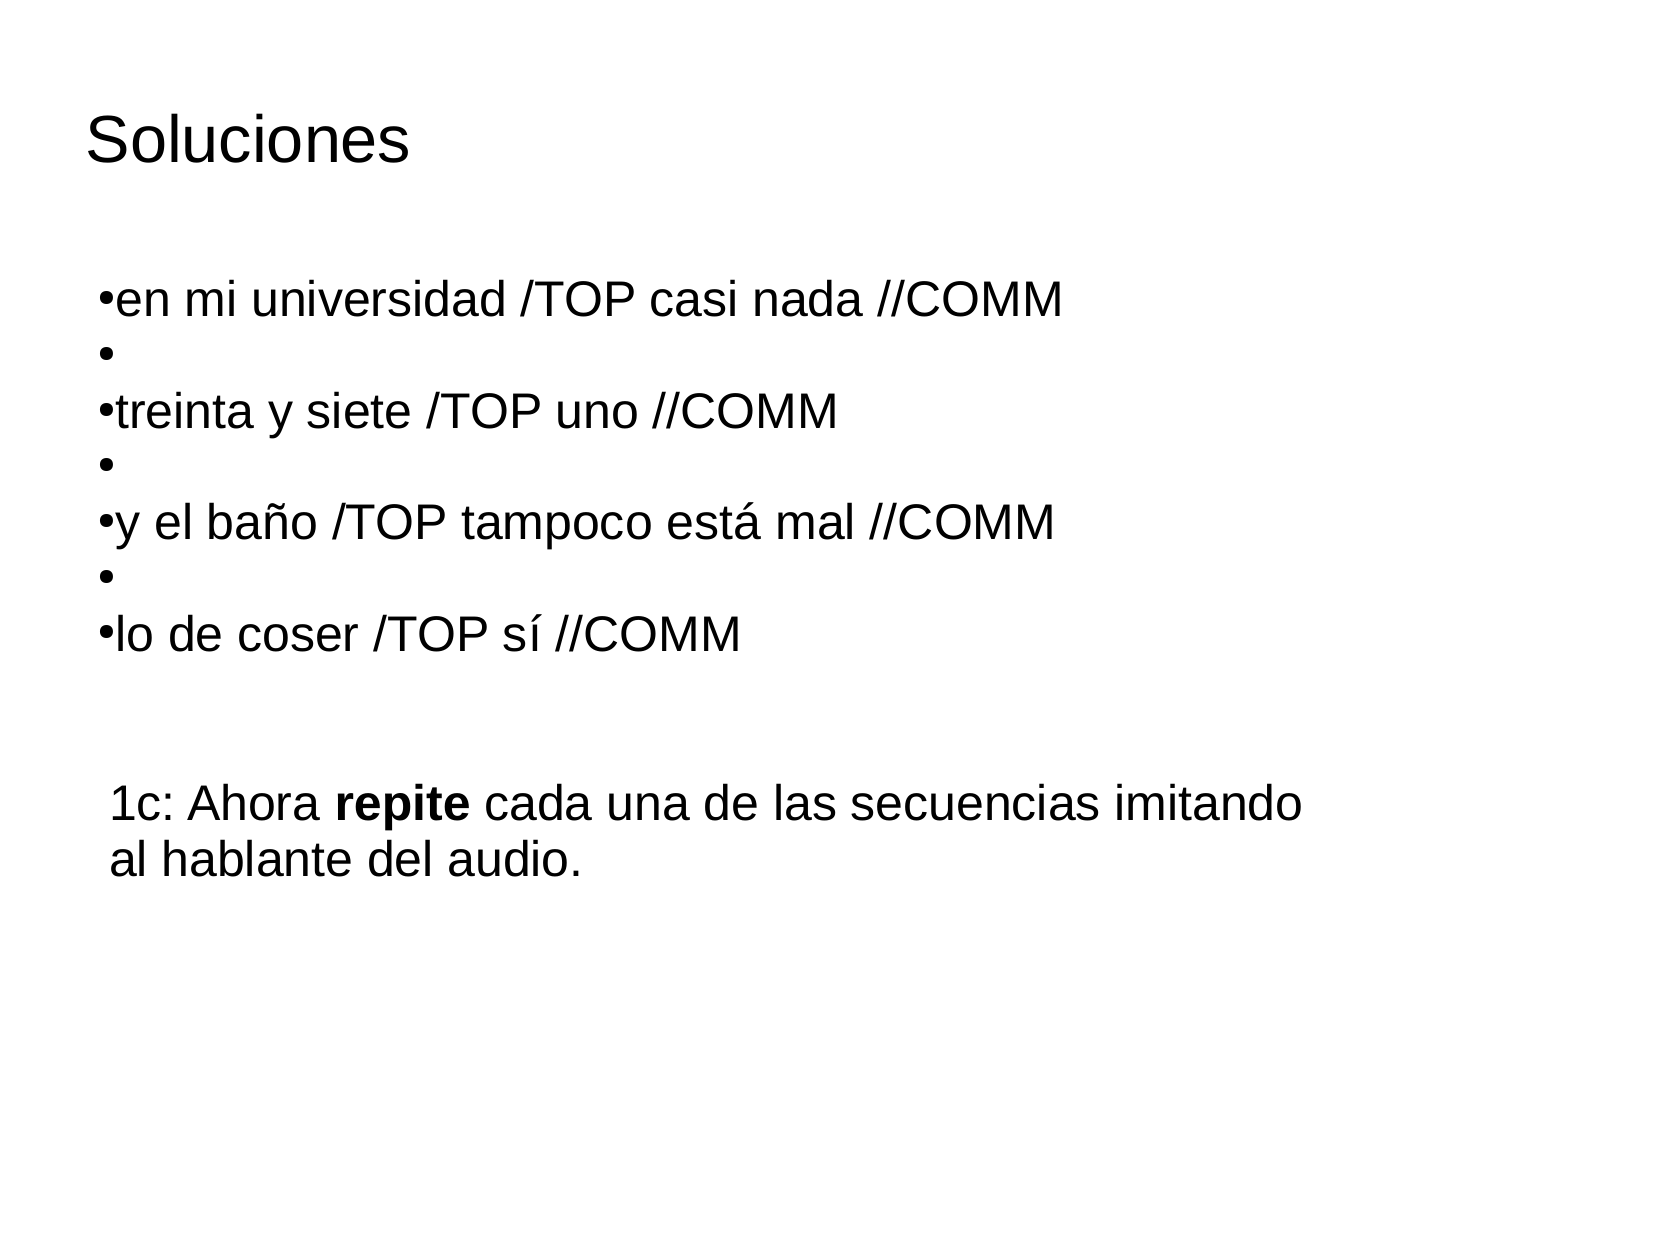

Soluciones
en mi universidad /TOP casi nada //COMM
treinta y siete /TOP uno //COMM
y el baño /TOP tampoco está mal //COMM
lo de coser /TOP sí //COMM
1c: Ahora repite cada una de las secuencias imitando
al hablante del audio.